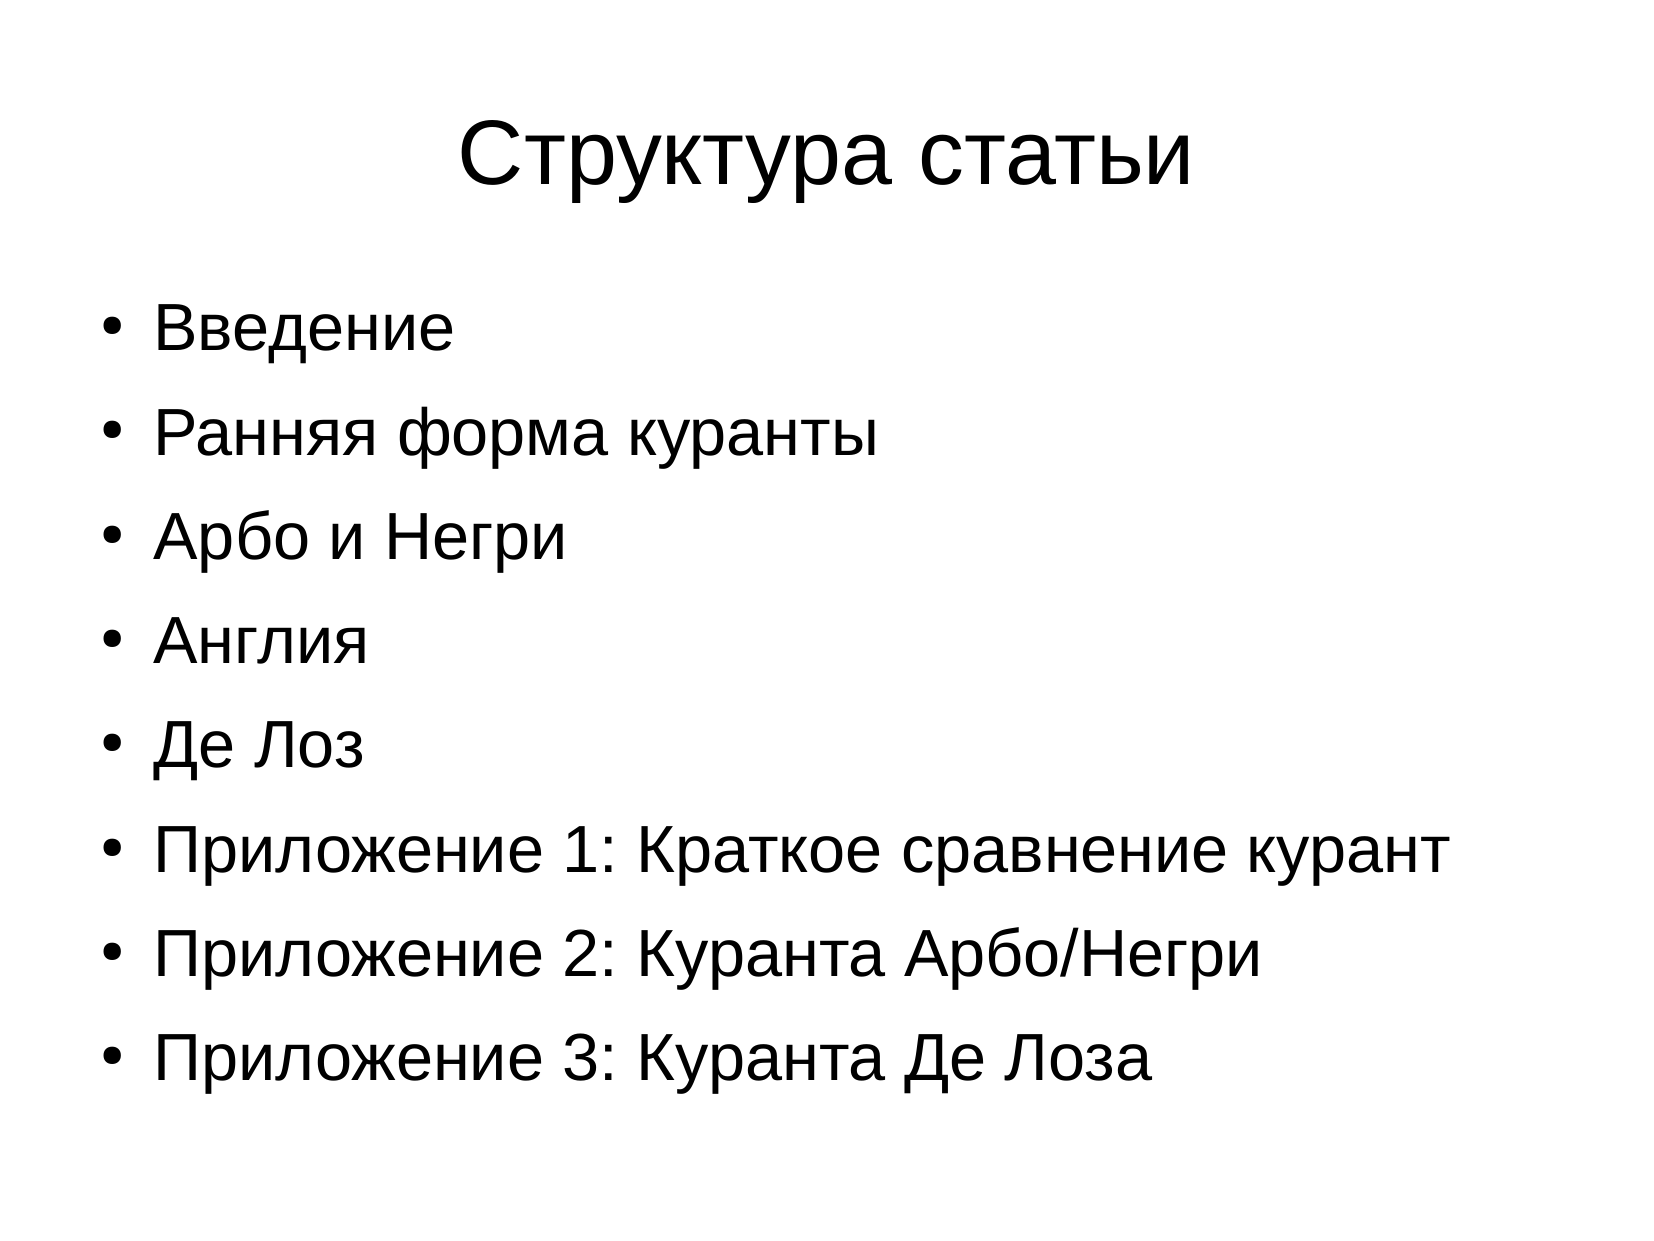

# Структура статьи
Введение
Ранняя форма куранты
Арбо и Негри
Англия
Де Лоз
Приложение 1: Краткое сравнение курант
Приложение 2: Куранта Арбо/Негри
Приложение 3: Куранта Де Лоза